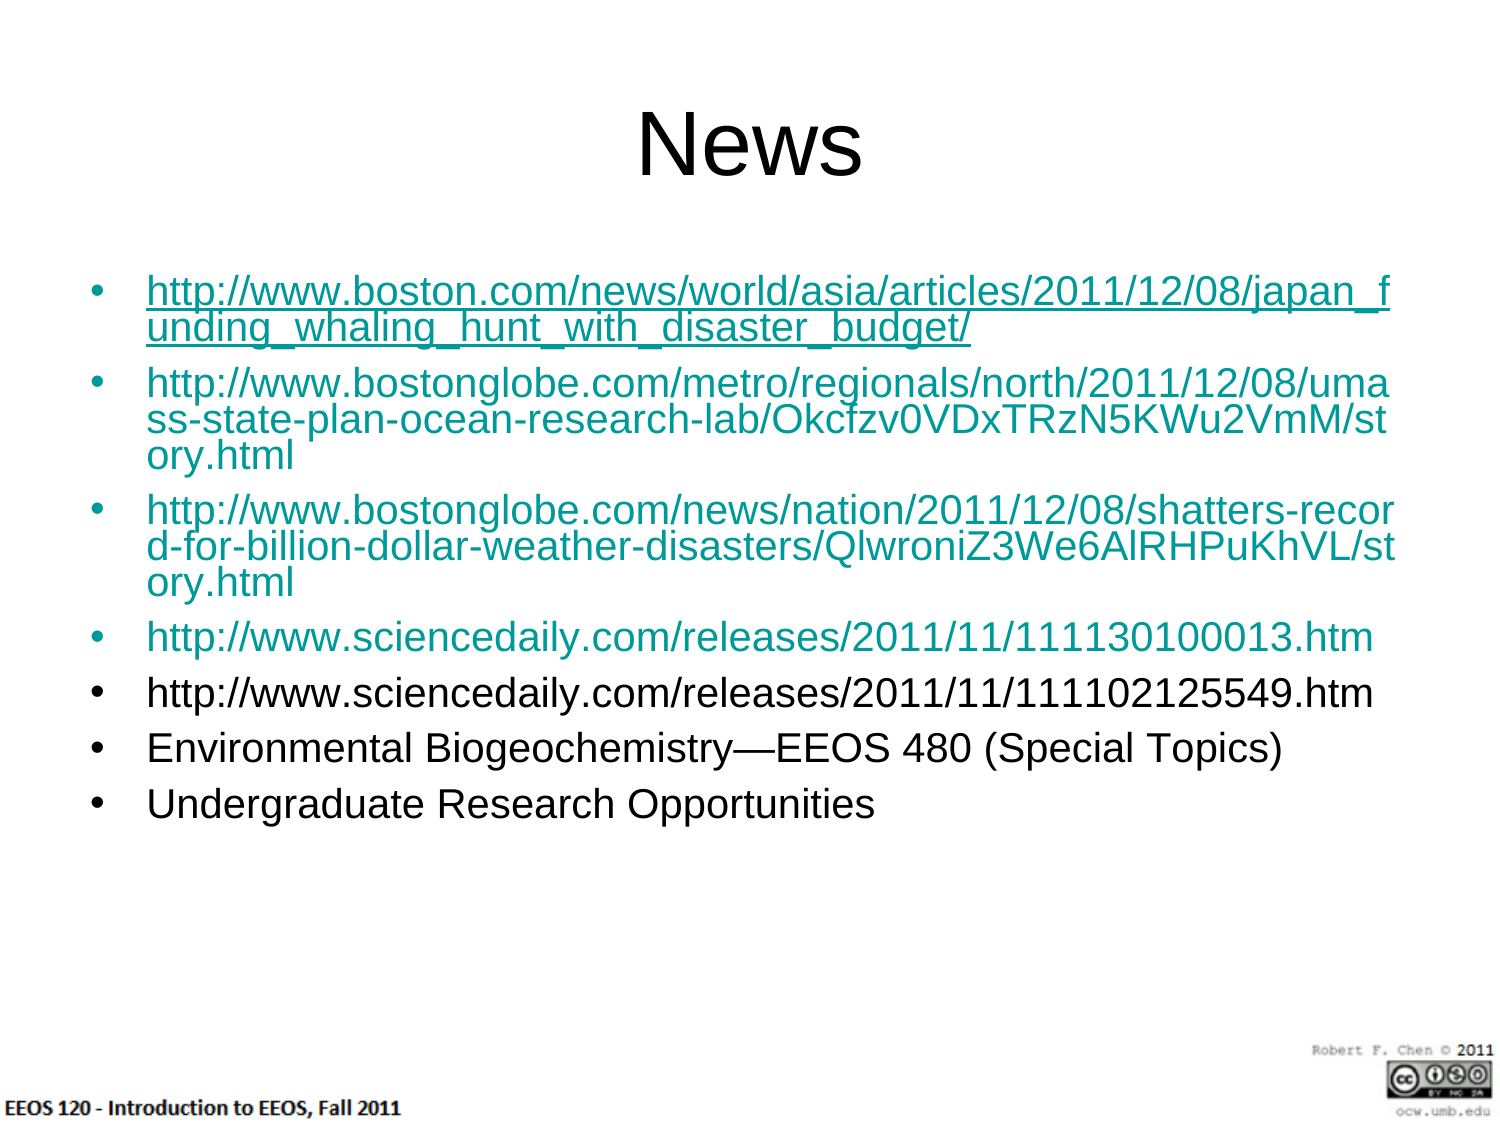

# News
http://www.boston.com/news/world/asia/articles/2011/12/08/japan_funding_whaling_hunt_with_disaster_budget/
http://www.bostonglobe.com/metro/regionals/north/2011/12/08/umass-state-plan-ocean-research-lab/Okcfzv0VDxTRzN5KWu2VmM/story.html
http://www.bostonglobe.com/news/nation/2011/12/08/shatters-record-for-billion-dollar-weather-disasters/QlwroniZ3We6AlRHPuKhVL/story.html
http://www.sciencedaily.com/releases/2011/11/111130100013.htm
http://www.sciencedaily.com/releases/2011/11/111102125549.htm
Environmental Biogeochemistry—EEOS 480 (Special Topics)
Undergraduate Research Opportunities